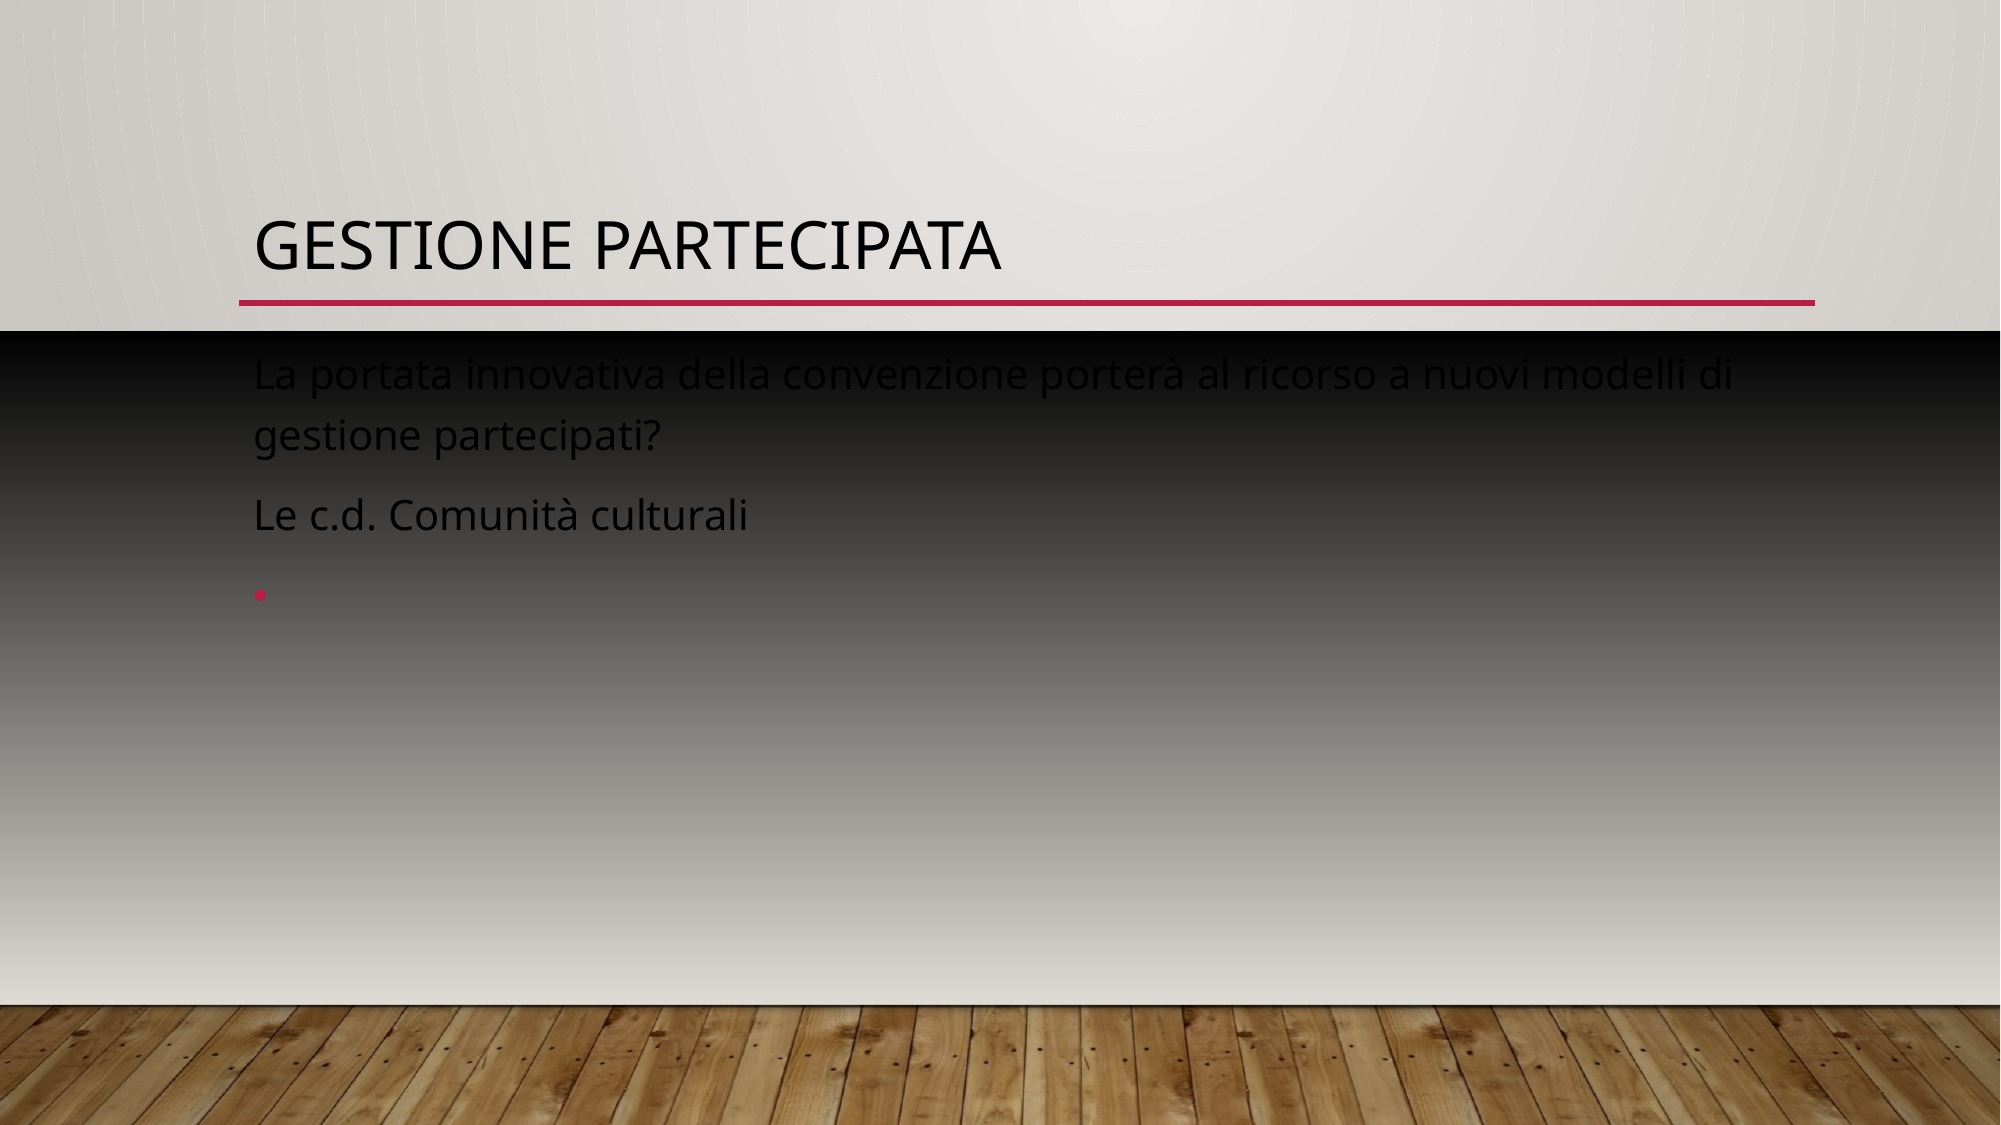

# Gestione partecipata
La portata innovativa della convenzione porterà al ricorso a nuovi modelli di gestione partecipati?
Le c.d. Comunità culturali